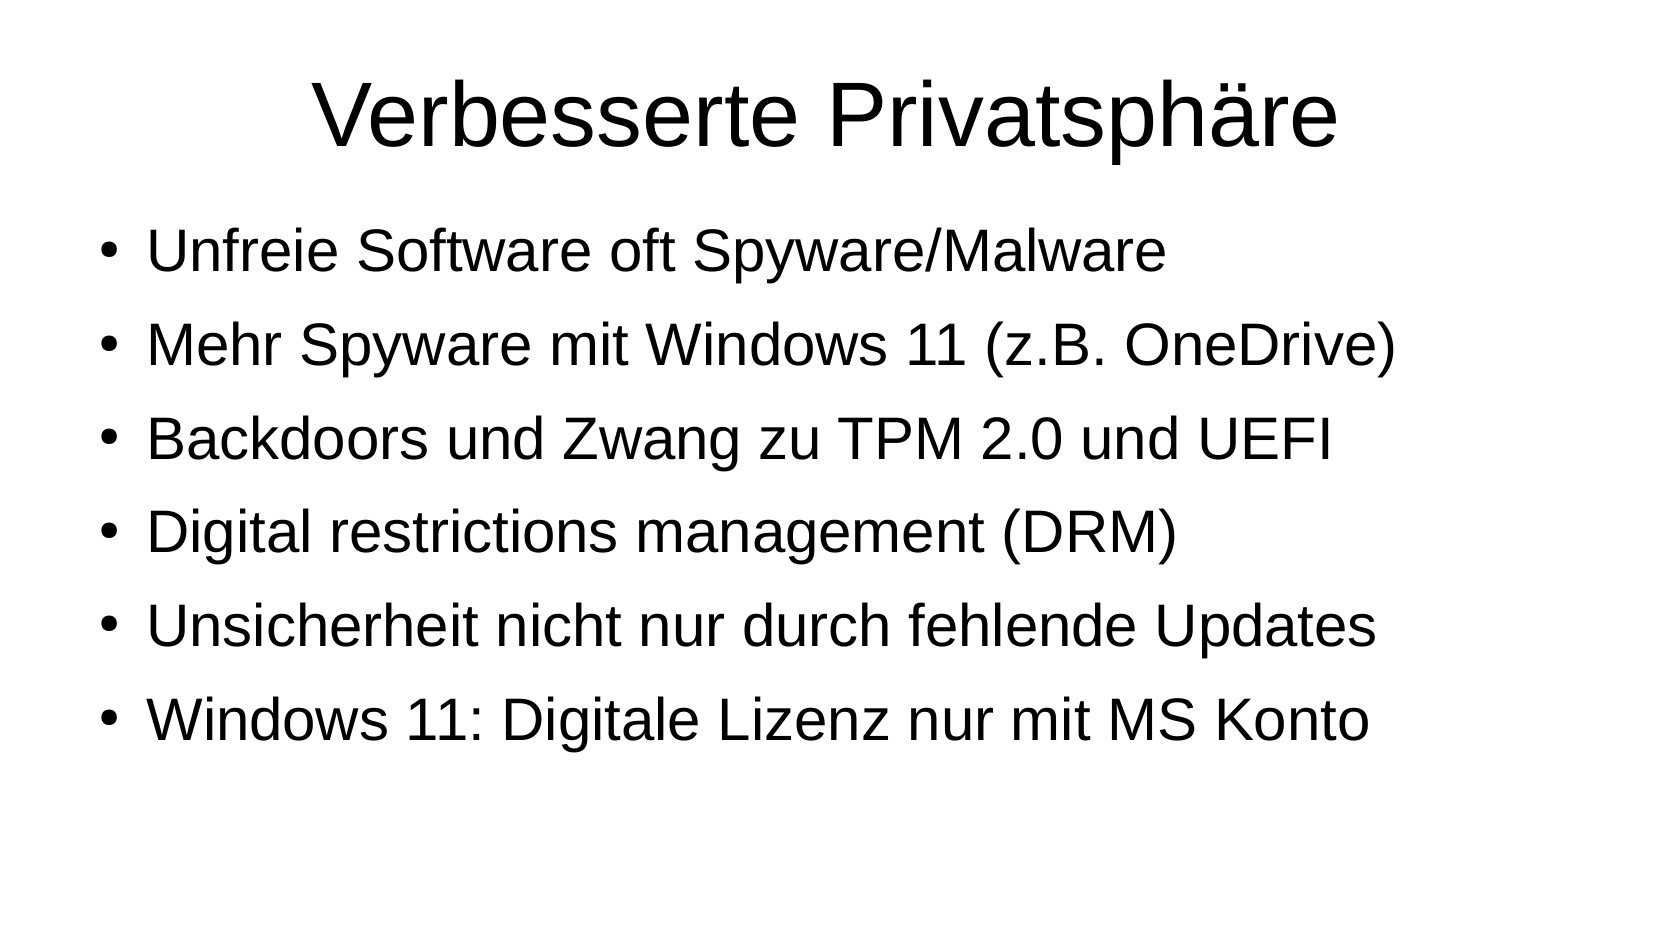

# Verbesserte Privatsphäre
Unfreie Software oft Spyware/Malware
Mehr Spyware mit Windows 11 (z.B. OneDrive)
Backdoors und Zwang zu TPM 2.0 und UEFI
Digital restrictions management (DRM)
Unsicherheit nicht nur durch fehlende Updates
Windows 11: Digitale Lizenz nur mit MS Konto